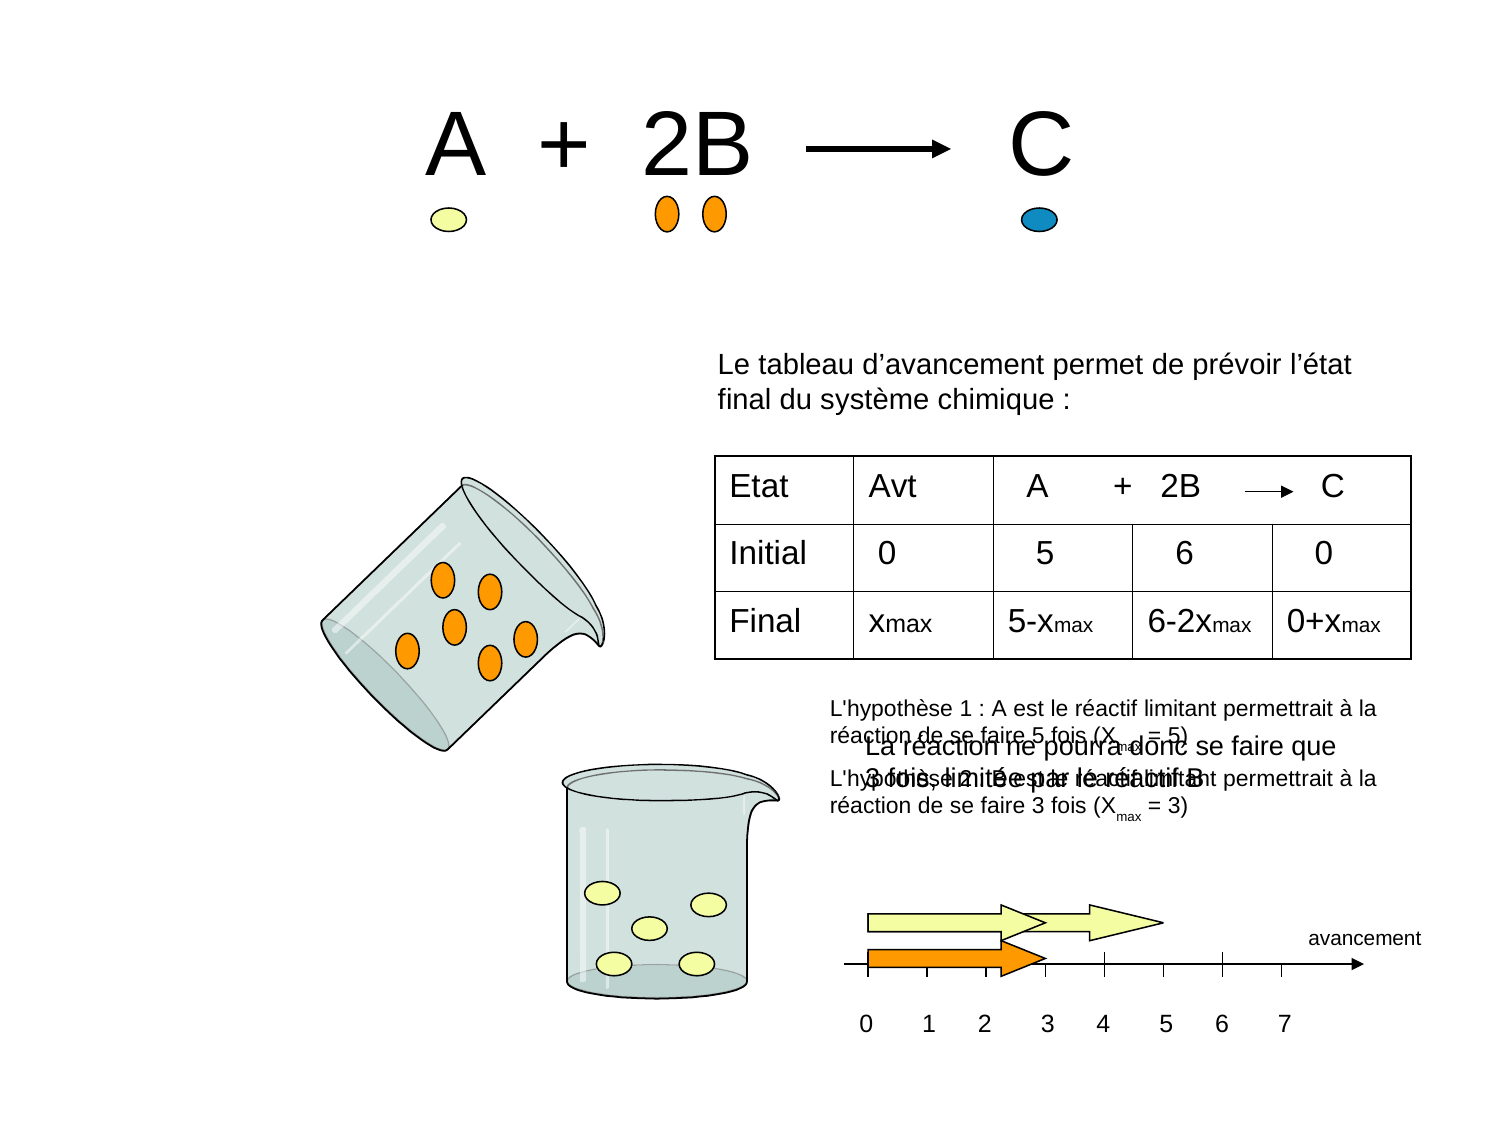

# A + 2B C
Le tableau d’avancement permet de prévoir l’état final du système chimique :
| Etat | Avt | A + 2B C | | |
| --- | --- | --- | --- | --- |
| Initial | 0 | 5 | 6 | 0 |
| Final | xmax | 5-xmax | 6-2xmax | 0+xmax |
L'hypothèse 1 : A est le réactif limitant permettrait à la réaction de se faire 5 fois (Xmax = 5)
La réaction ne pourra donc se faire que 3 fois, limitée par le réactif B
L'hypothèse 2 : B est le réactif limitant permettrait à la réaction de se faire 3 fois (Xmax = 3)
avancement
0 1 2 3 4 5 6 7